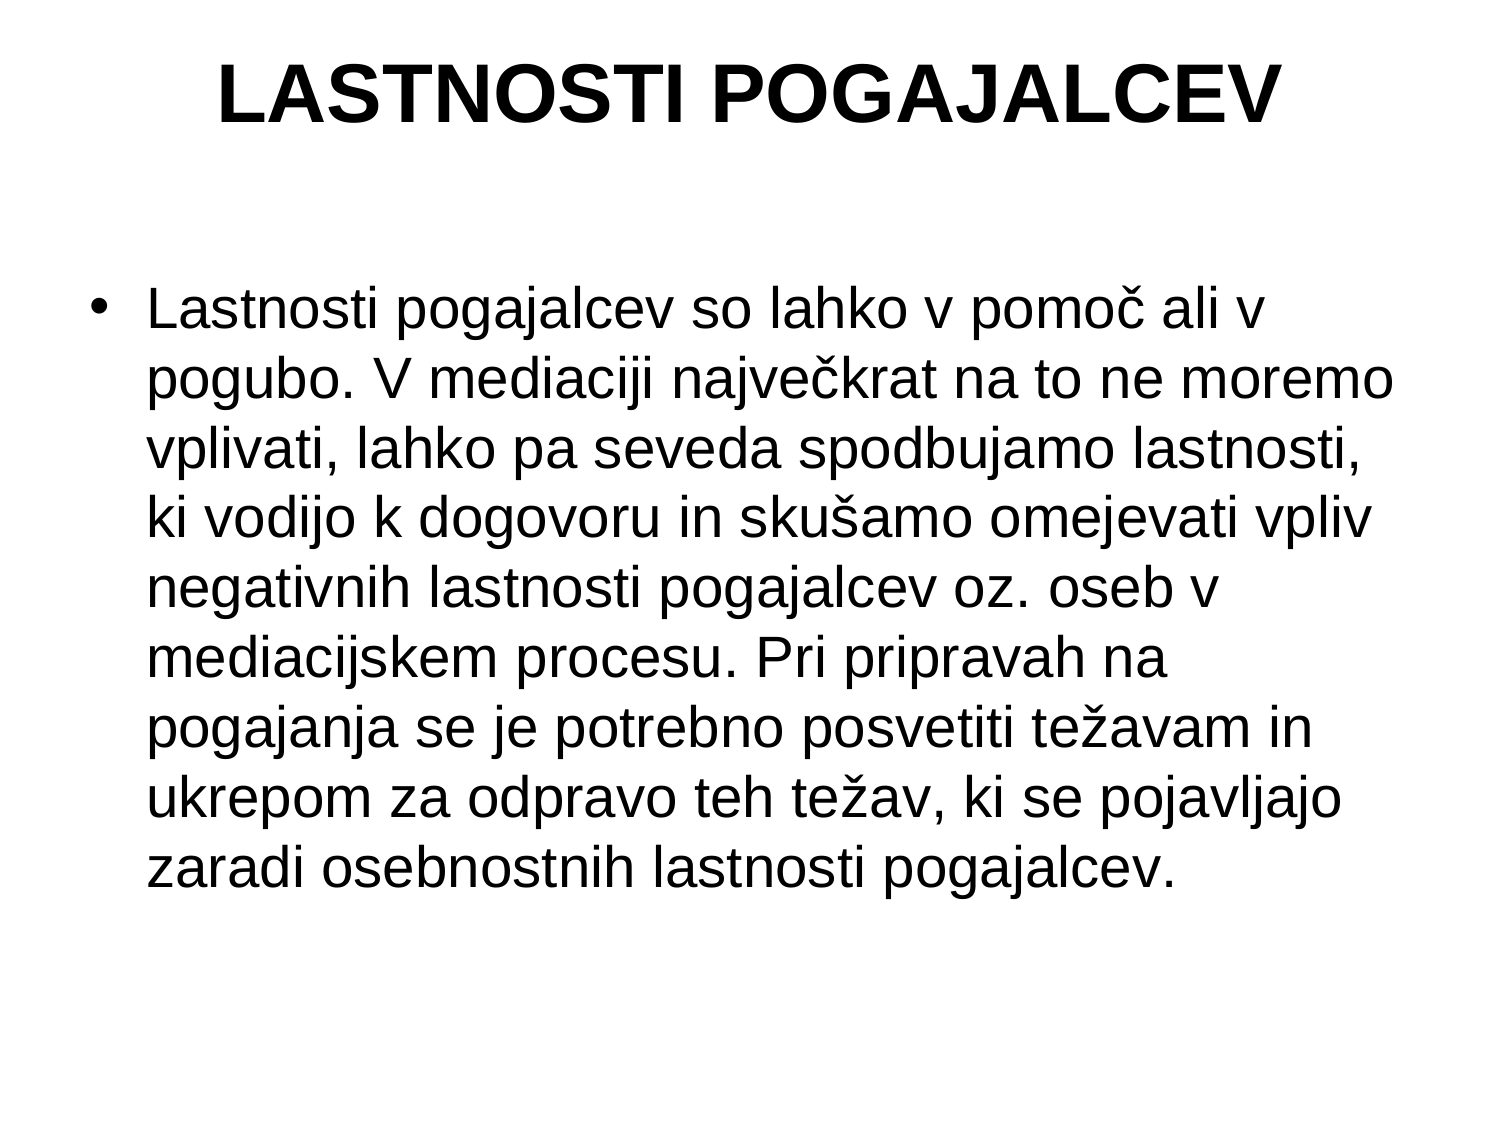

# LASTNOSTI POGAJALCEV
Lastnosti pogajalcev so lahko v pomoč ali v pogubo. V mediaciji največkrat na to ne moremo vplivati, lahko pa seveda spodbujamo lastnosti, ki vodijo k dogovoru in skušamo omejevati vpliv negativnih lastnosti pogajalcev oz. oseb v mediacijskem procesu. Pri pripravah na pogajanja se je potrebno posvetiti težavam in ukrepom za odpravo teh težav, ki se pojavljajo zaradi osebnostnih lastnosti pogajalcev.